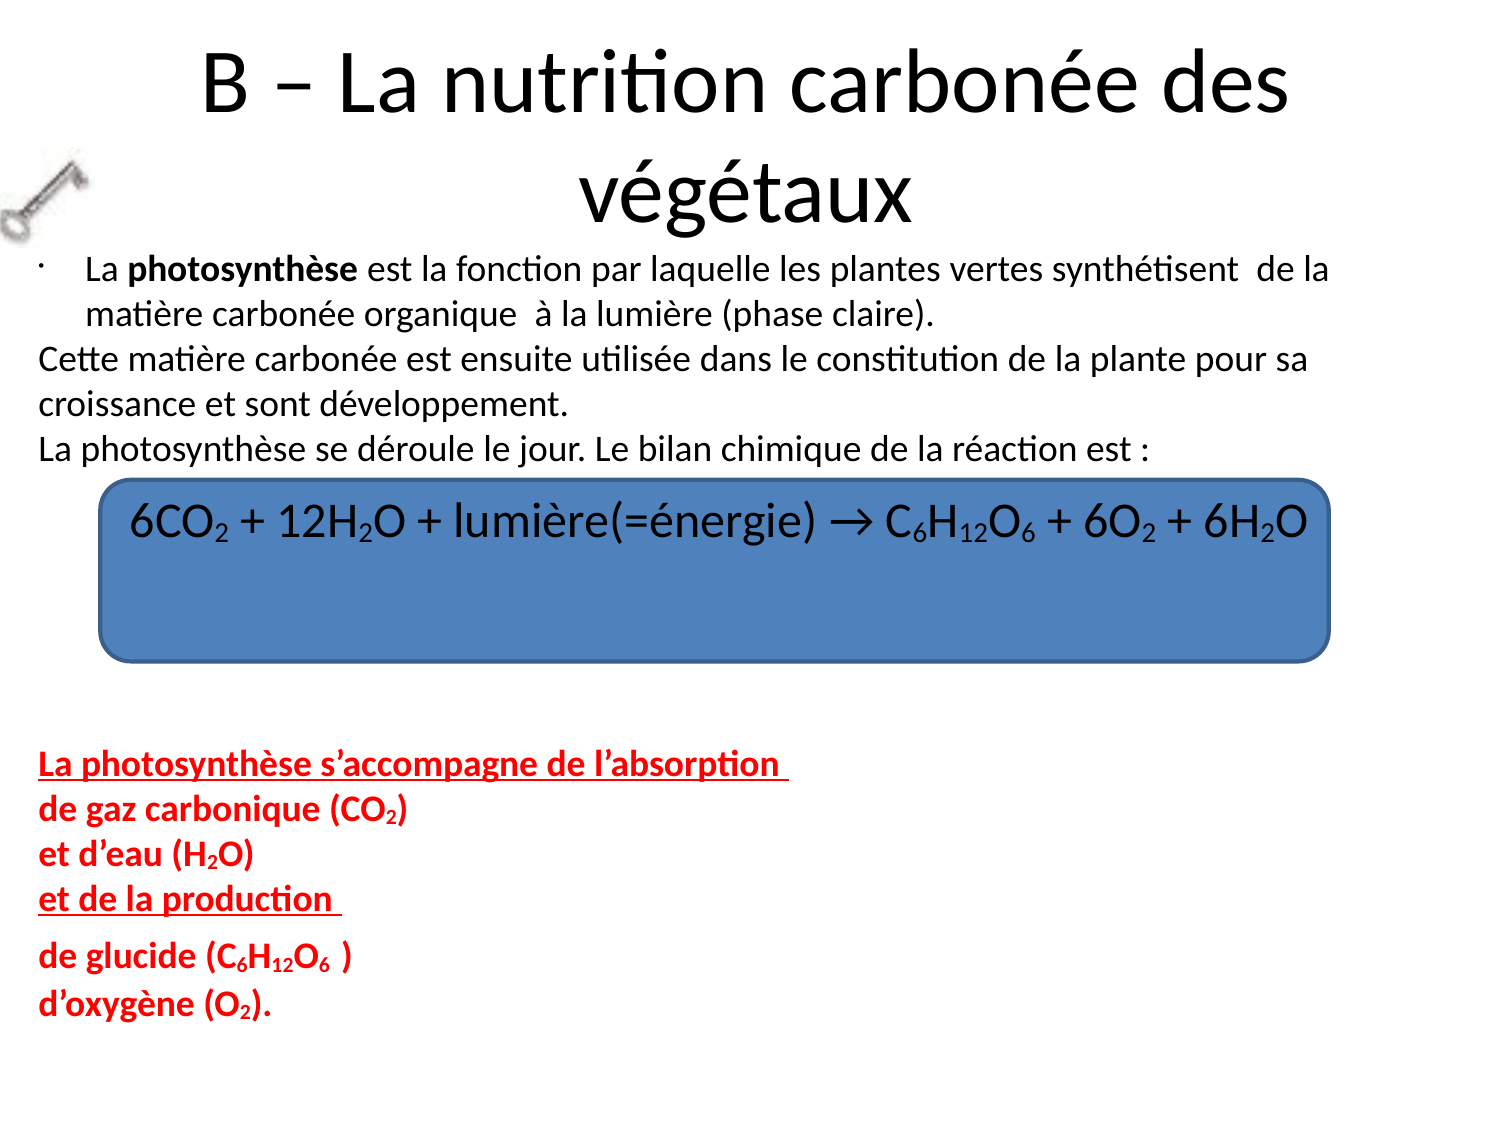

# B – La nutrition carbonée des végétaux
La photosynthèse est la fonction par laquelle les plantes vertes synthétisent de la matière carbonée organique à la lumière (phase claire).
Cette matière carbonée est ensuite utilisée dans le constitution de la plante pour sa croissance et sont développement.
La photosynthèse se déroule le jour. Le bilan chimique de la réaction est :
La photosynthèse s’accompagne de l’absorption
de gaz carbonique (CO2)
et d’eau (H2O)
et de la production
de glucide (C6H12O6 )
d’oxygène (O2).
6CO2 + 12H2O + lumière(=énergie) → C6H12O6 + 6O2 + 6H2O